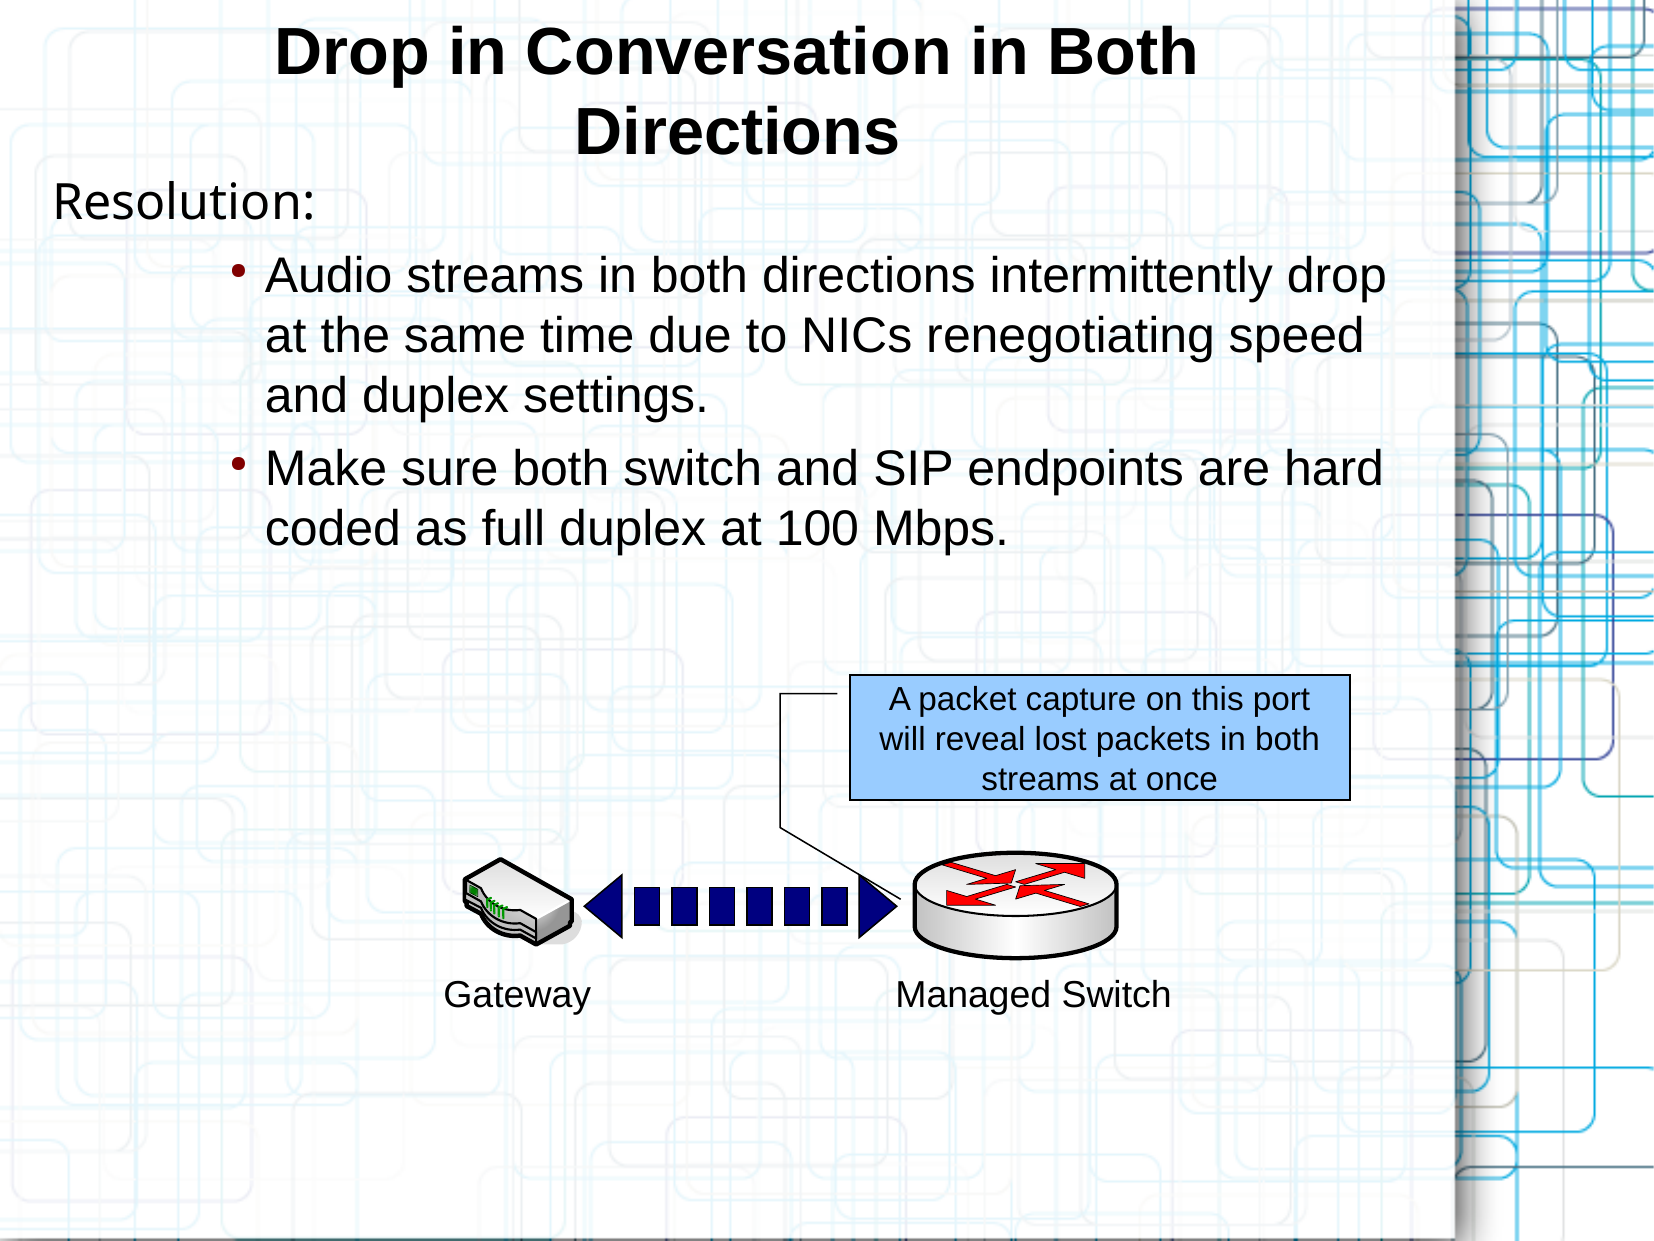

# Drop in Conversation in Both Directions
Resolution:
Audio streams in both directions intermittently drop at the same time due to NICs renegotiating speed and duplex settings.
Make sure both switch and SIP endpoints are hard coded as full duplex at 100 Mbps.
A packet capture on this port will reveal lost packets in both streams at once
Gateway
Managed Switch